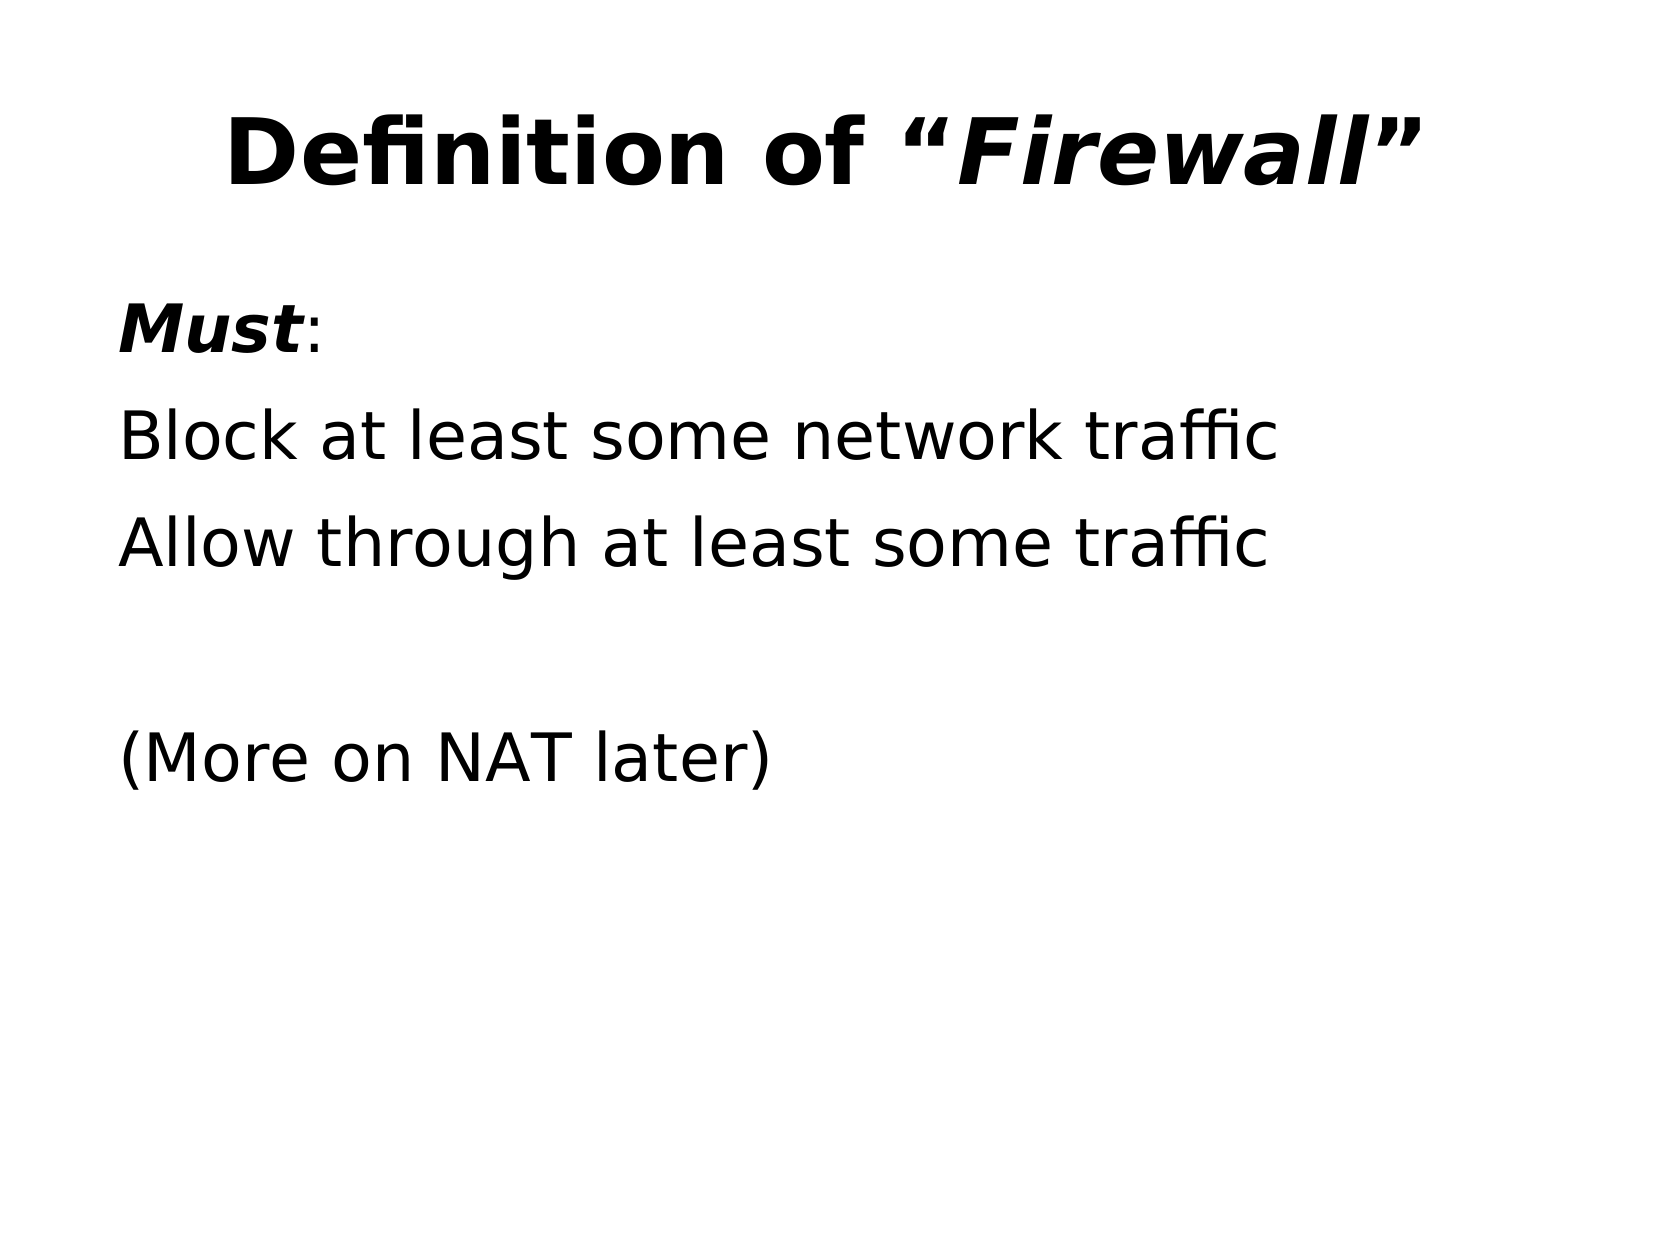

# Definition of “Firewall”
Must:
Block at least some network traffic
Allow through at least some traffic
(More on NAT later)